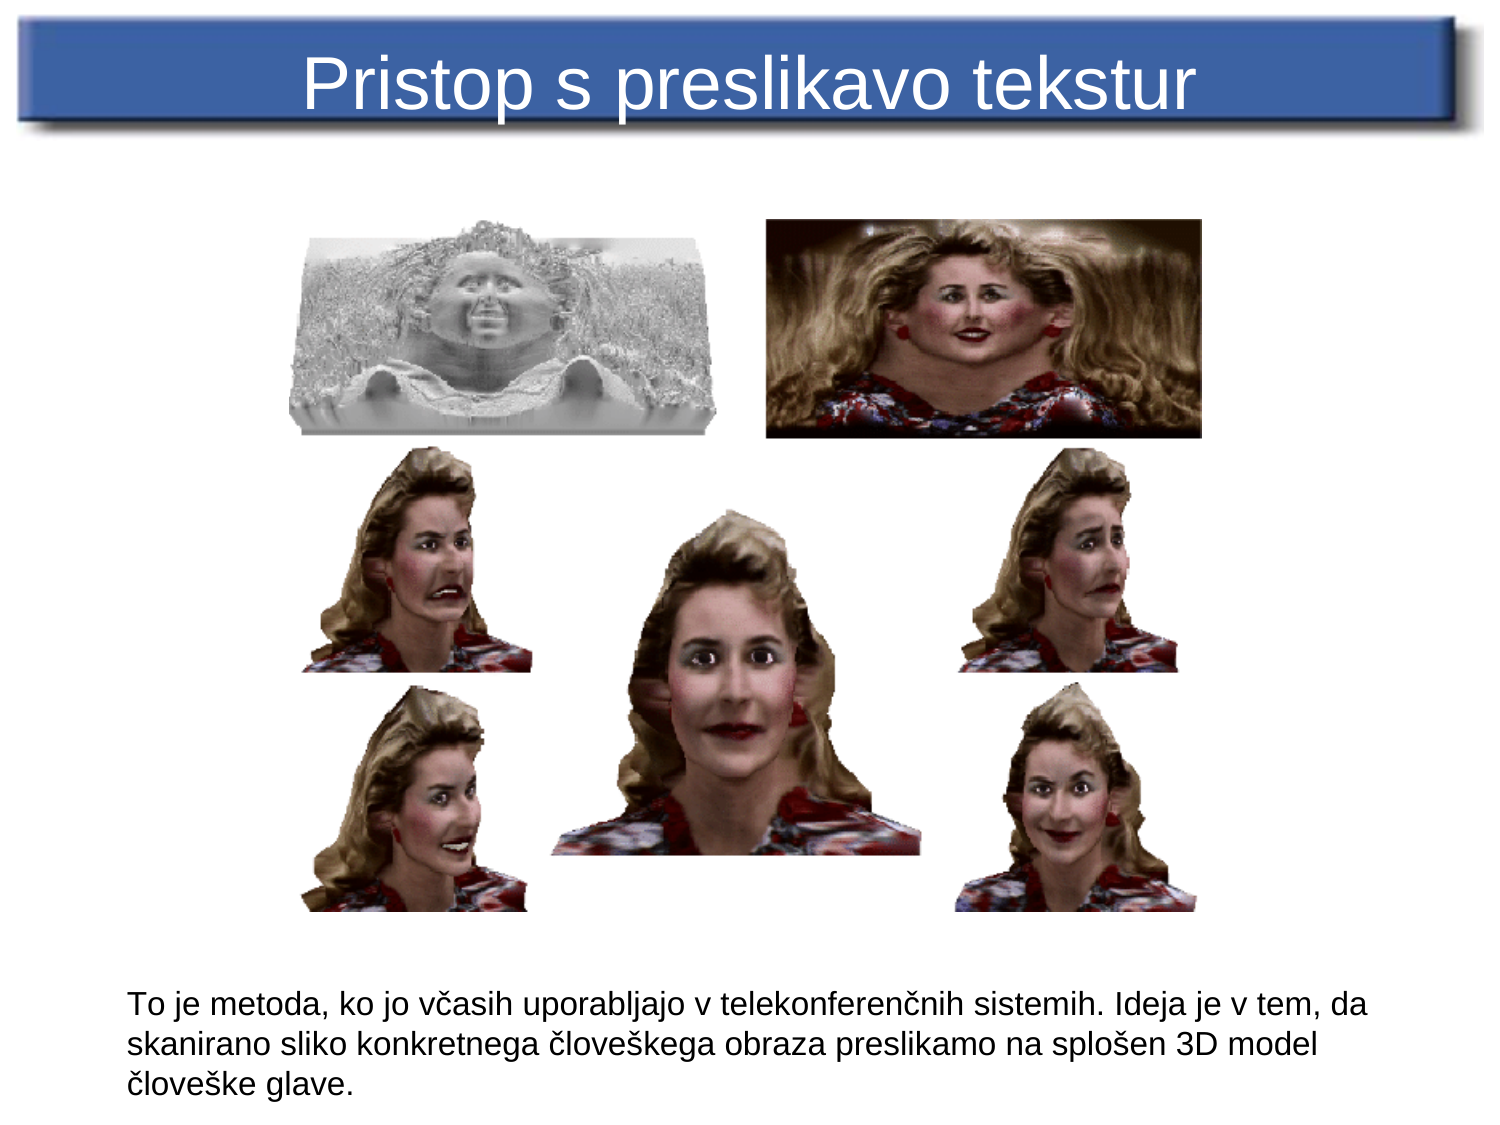

# Pristop s preslikavo tekstur
To je metoda, ko jo včasih uporabljajo v telekonferenčnih sistemih. Ideja je v tem, da skanirano sliko konkretnega človeškega obraza preslikamo na splošen 3D model človeške glave.